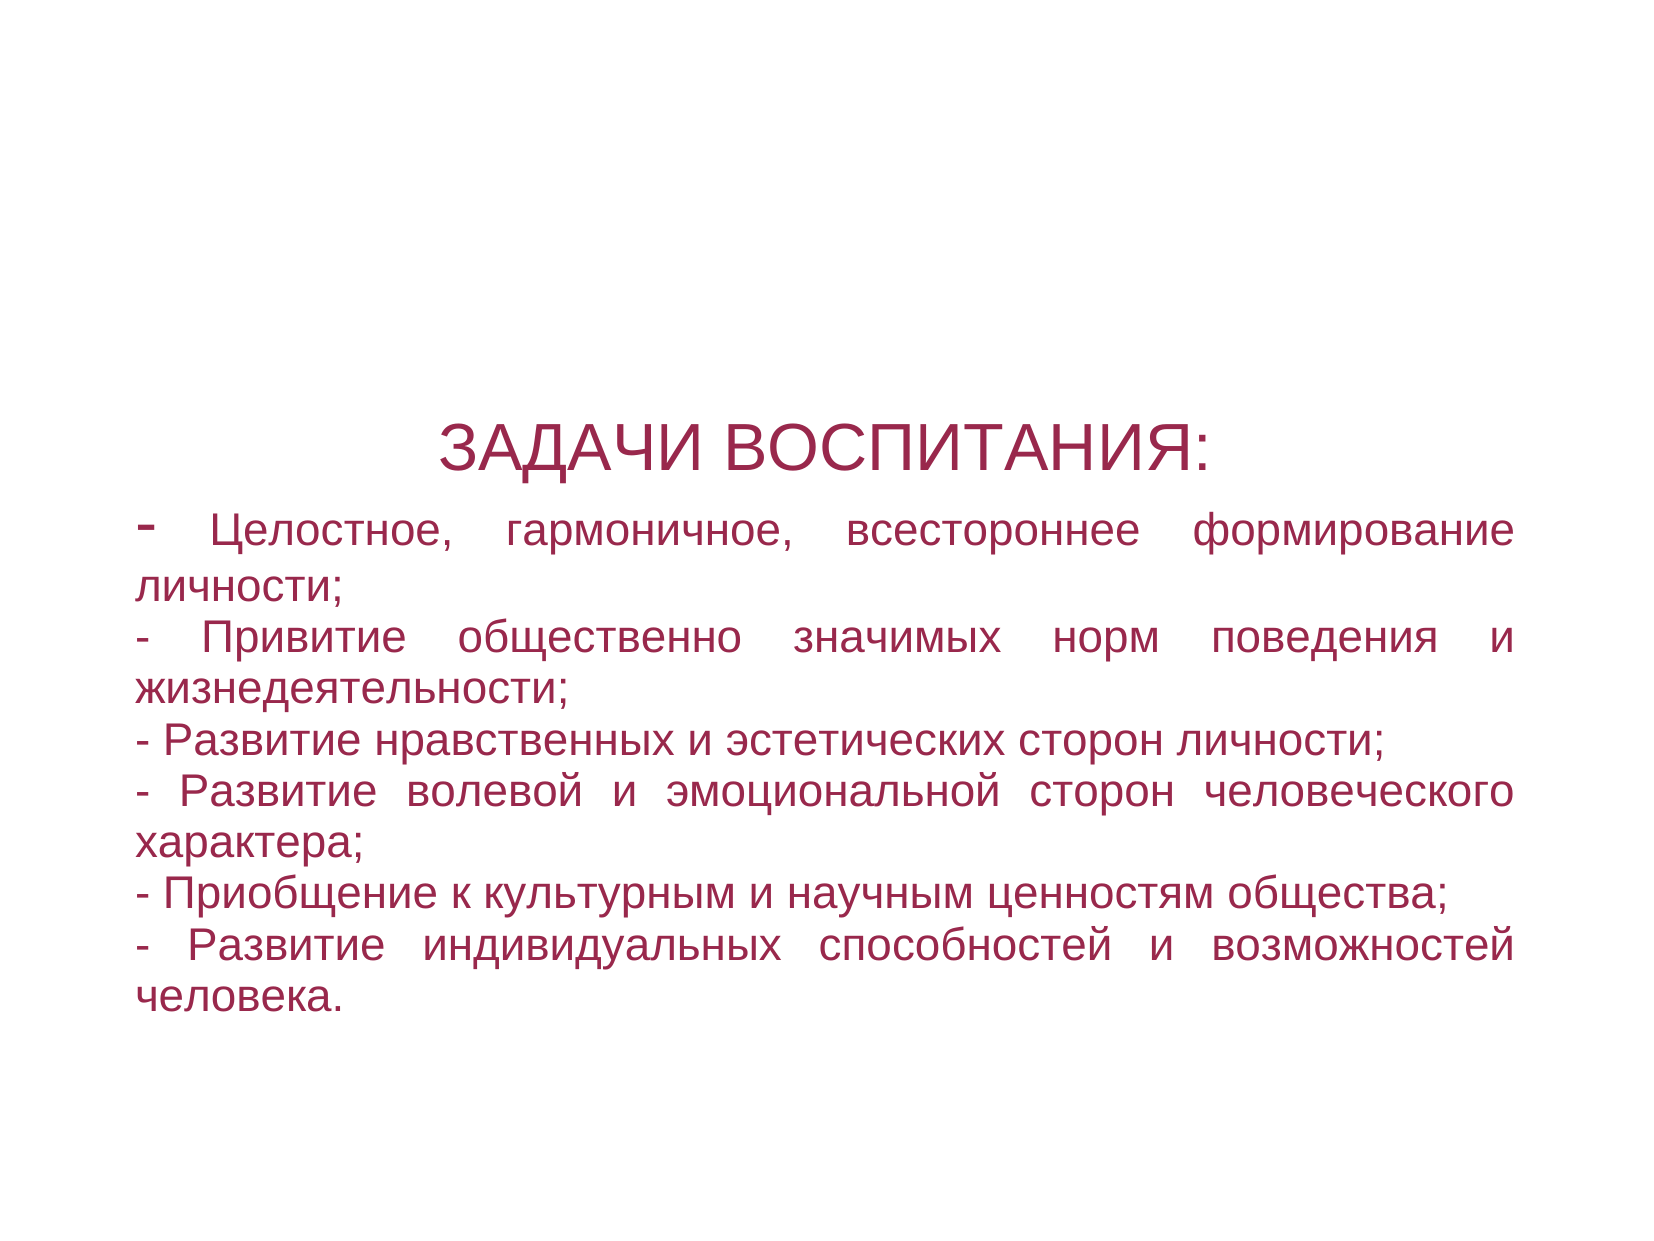

#
ЗАДАЧИ ВОСПИТАНИЯ:
- Целостное, гармоничное, всестороннее формирование личности;
- Привитие общественно значимых норм поведения и жизнедеятельности;
- Развитие нравственных и эстетических сторон личности;
- Развитие волевой и эмоциональной сторон человеческого характера;
- Приобщение к культурным и научным ценностям общества;
- Развитие индивидуальных способностей и возможностей человека.